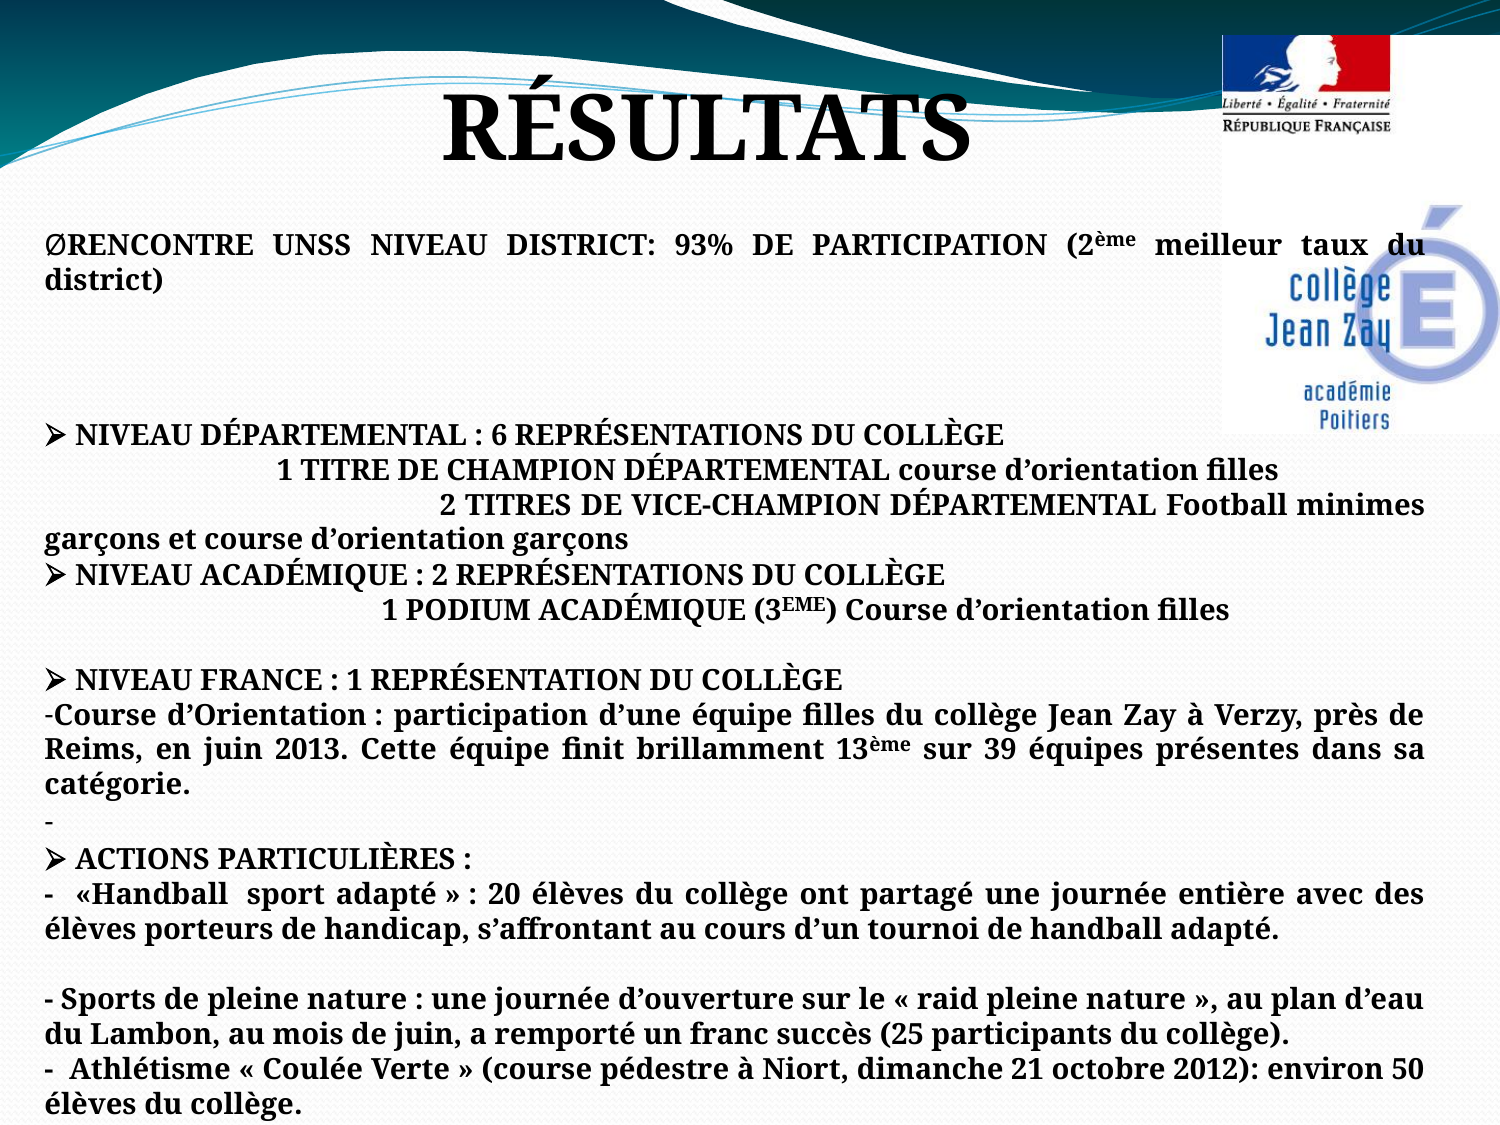

RÉSULTATS
RENCONTRE UNSS NIVEAU DISTRICT: 93% DE PARTICIPATION (2ème meilleur taux du district)
 NIVEAU DÉPARTEMENTAL : 6 REPRÉSENTATIONS DU COLLÈGE
			 1 TITRE DE CHAMPION DÉPARTEMENTAL course d’orientation filles
 2 TITRES DE VICE-CHAMPION DÉPARTEMENTAL Football minimes garçons et course d’orientation garçons
 NIVEAU ACADÉMIQUE : 2 REPRÉSENTATIONS DU COLLÈGE
 1 PODIUM ACADÉMIQUE (3EME) Course d’orientation filles
 NIVEAU FRANCE : 1 REPRÉSENTATION DU COLLÈGE
Course d’Orientation : participation d’une équipe filles du collège Jean Zay à Verzy, près de Reims, en juin 2013. Cette équipe finit brillamment 13ème sur 39 équipes présentes dans sa catégorie.
 ACTIONS PARTICULIÈRES :
- «Handball  sport adapté » : 20 élèves du collège ont partagé une journée entière avec des élèves porteurs de handicap, s’affrontant au cours d’un tournoi de handball adapté.
- Sports de pleine nature : une journée d’ouverture sur le « raid pleine nature », au plan d’eau du Lambon, au mois de juin, a remporté un franc succès (25 participants du collège).
- Athlétisme « Coulée Verte » (course pédestre à Niort, dimanche 21 octobre 2012): environ 50 élèves du collège.